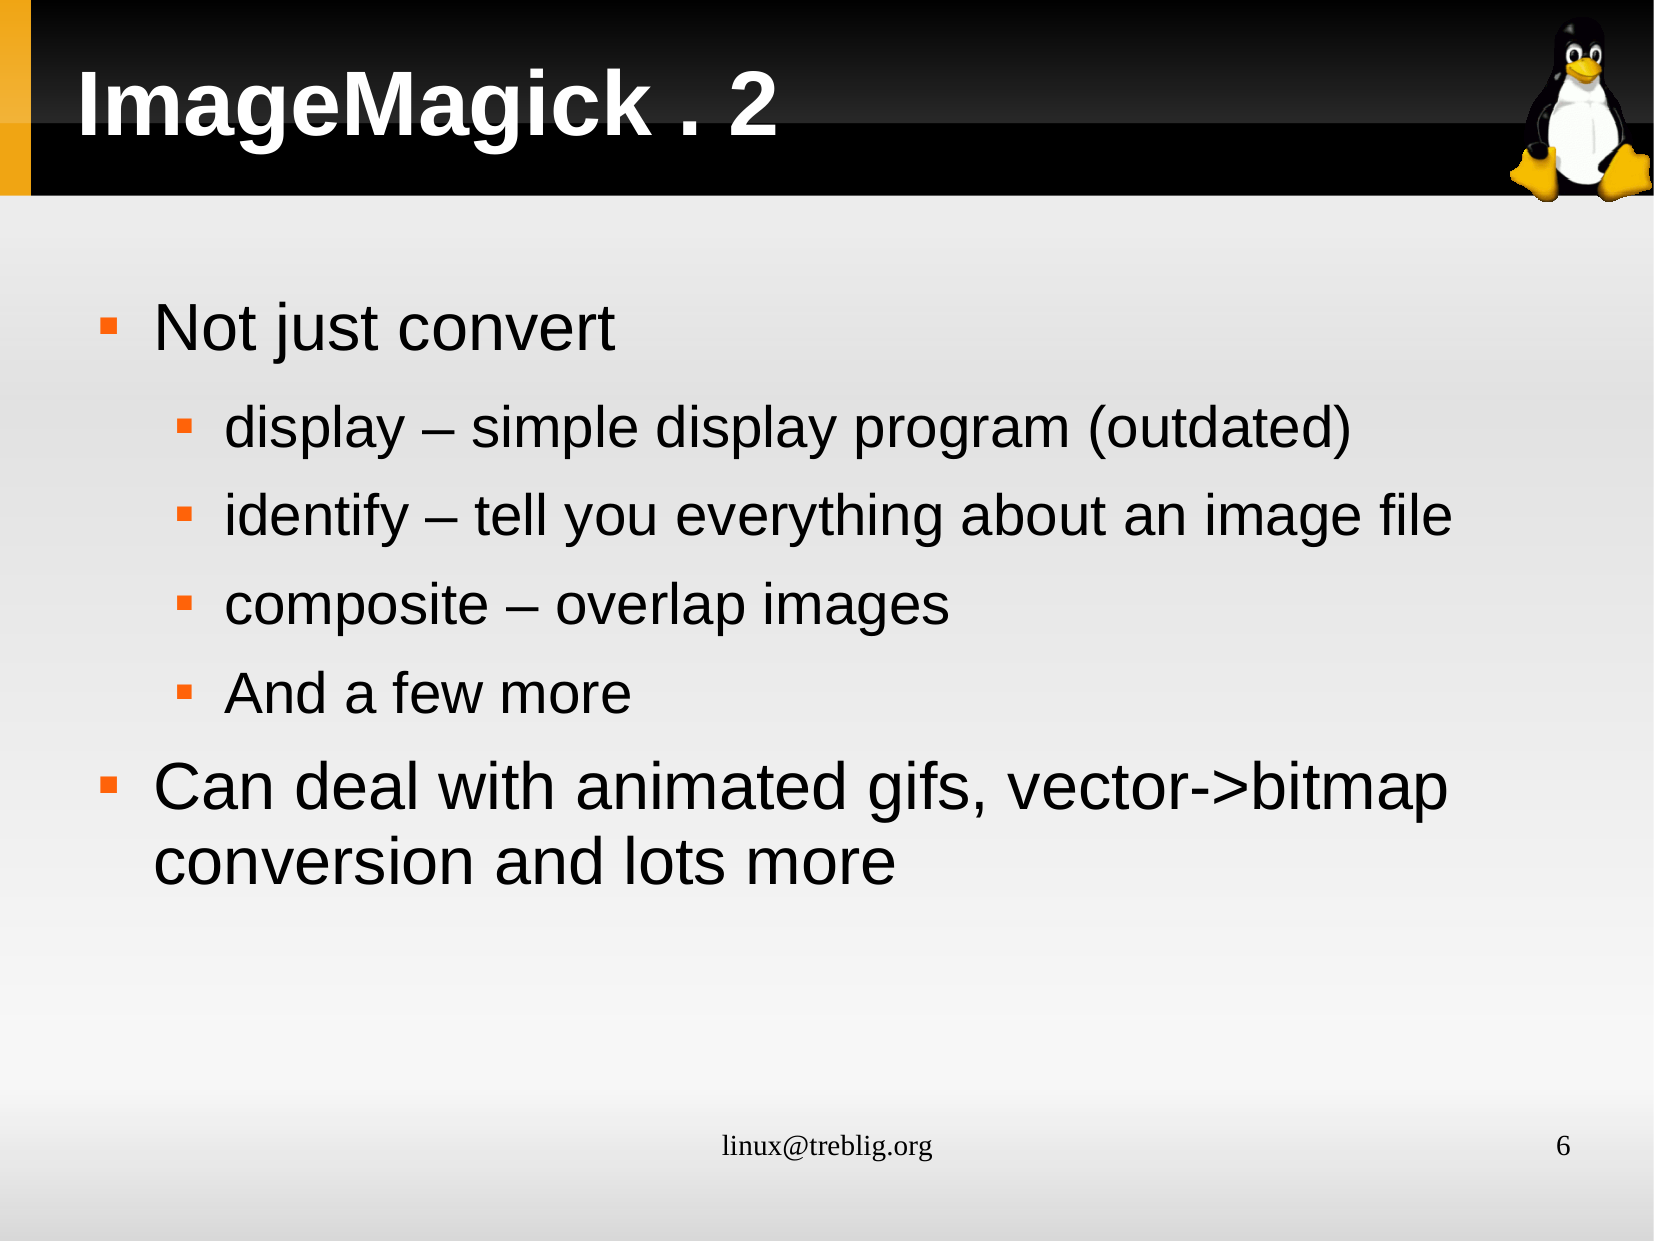

# ImageMagick . 2
Not just convert
display – simple display program (outdated)
identify – tell you everything about an image file
composite – overlap images
And a few more
Can deal with animated gifs, vector->bitmap conversion and lots more
linux@treblig.org
6